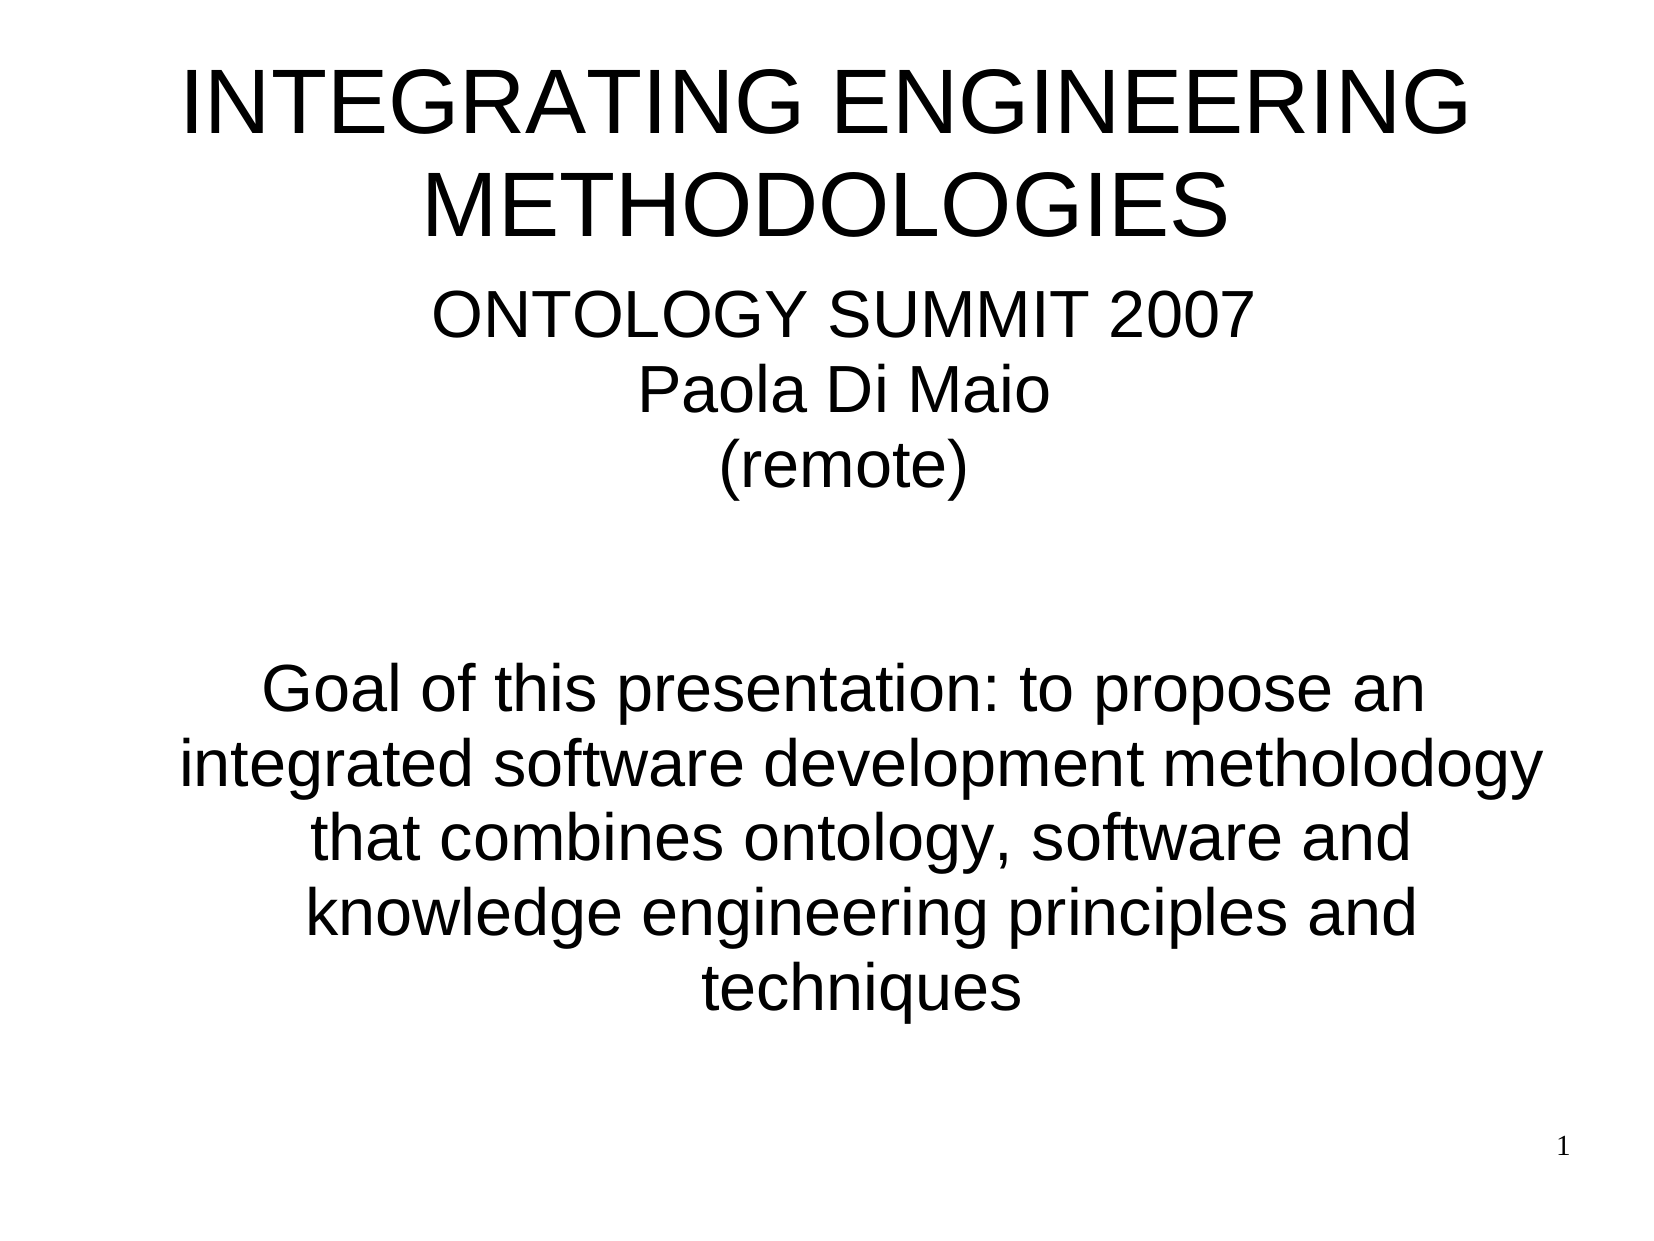

# INTEGRATING ENGINEERING METHODOLOGIES
ONTOLOGY SUMMIT 2007
Paola Di Maio
(remote)
Goal of this presentation: to propose an integrated software development metholodogy that combines ontology, software and knowledge engineering principles and techniques
1